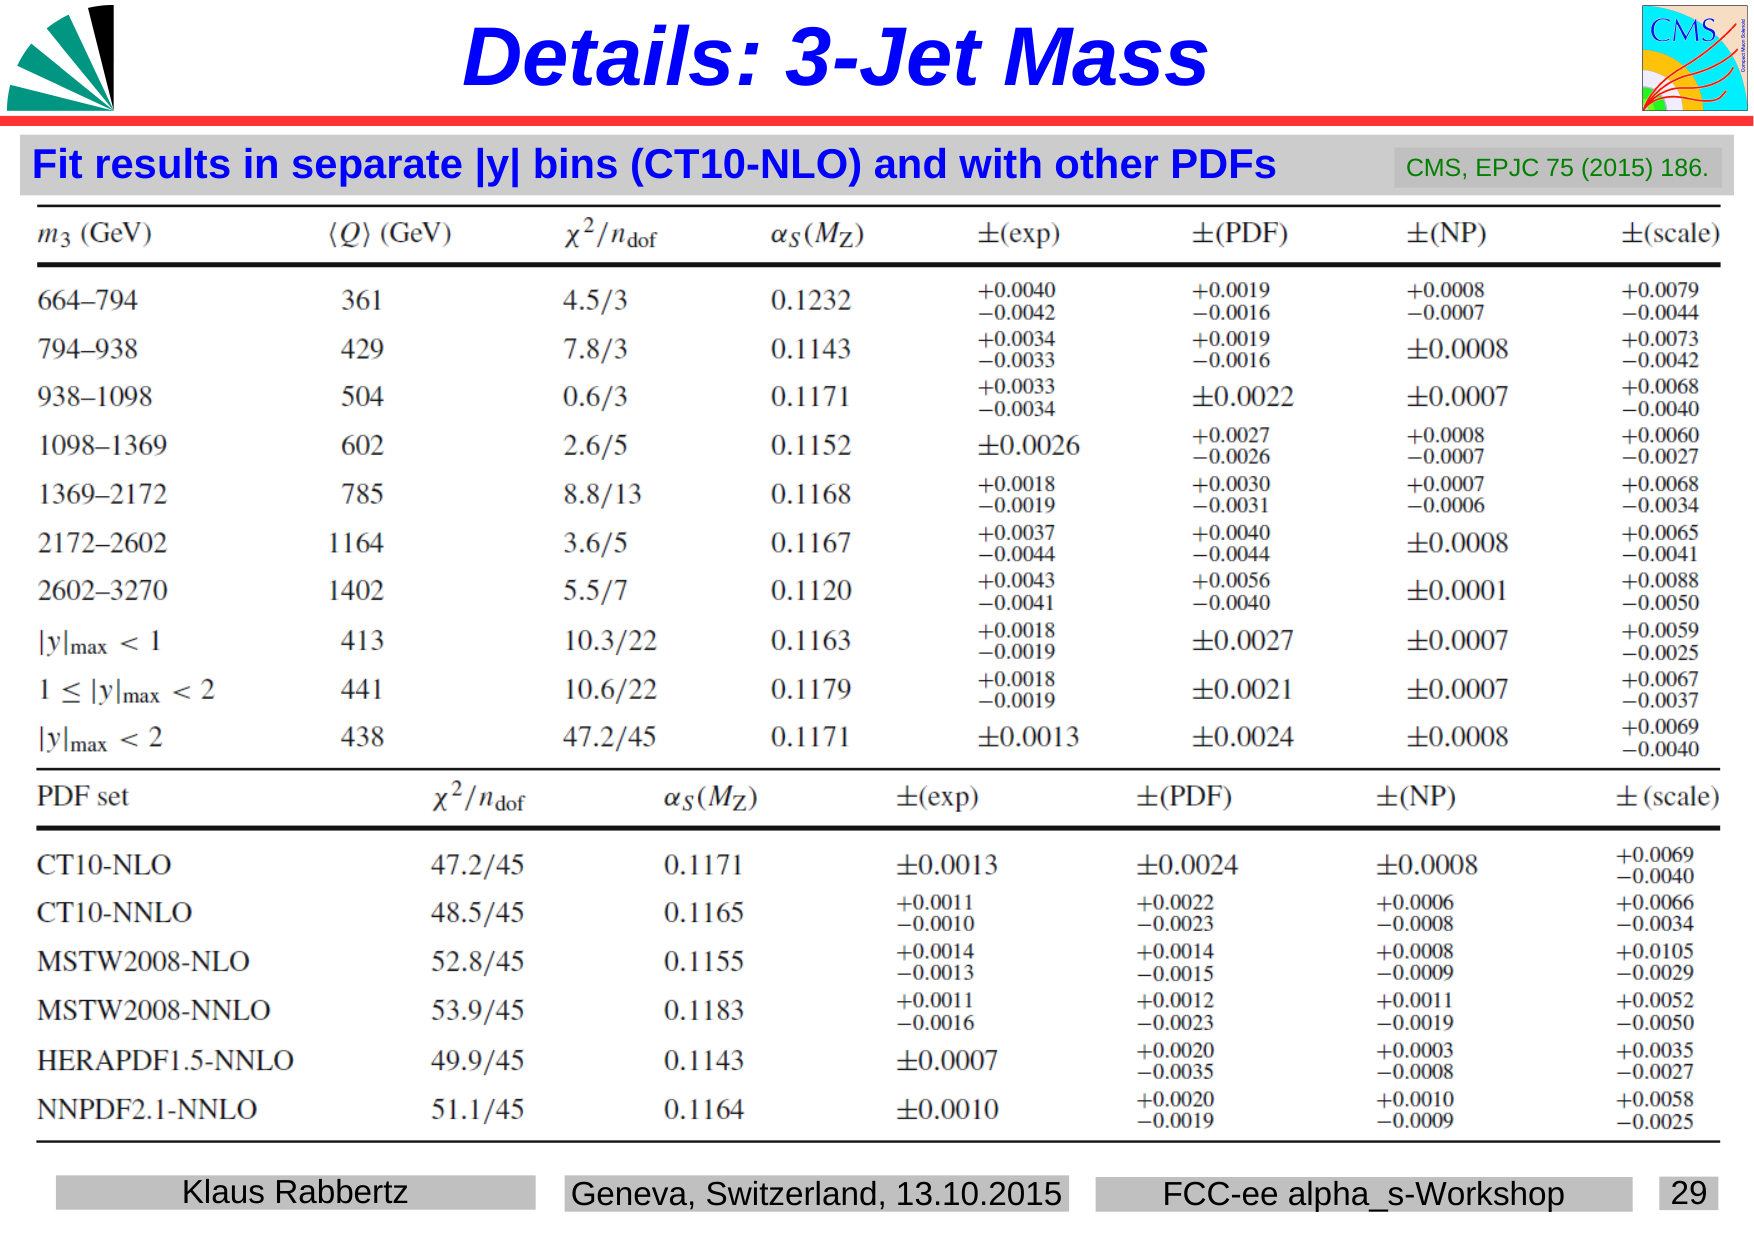

# Details: 3-Jet Mass
Fit results in separate |y| bins (CT10-NLO) and with other PDFs
CMS, EPJC 75 (2015) 186.